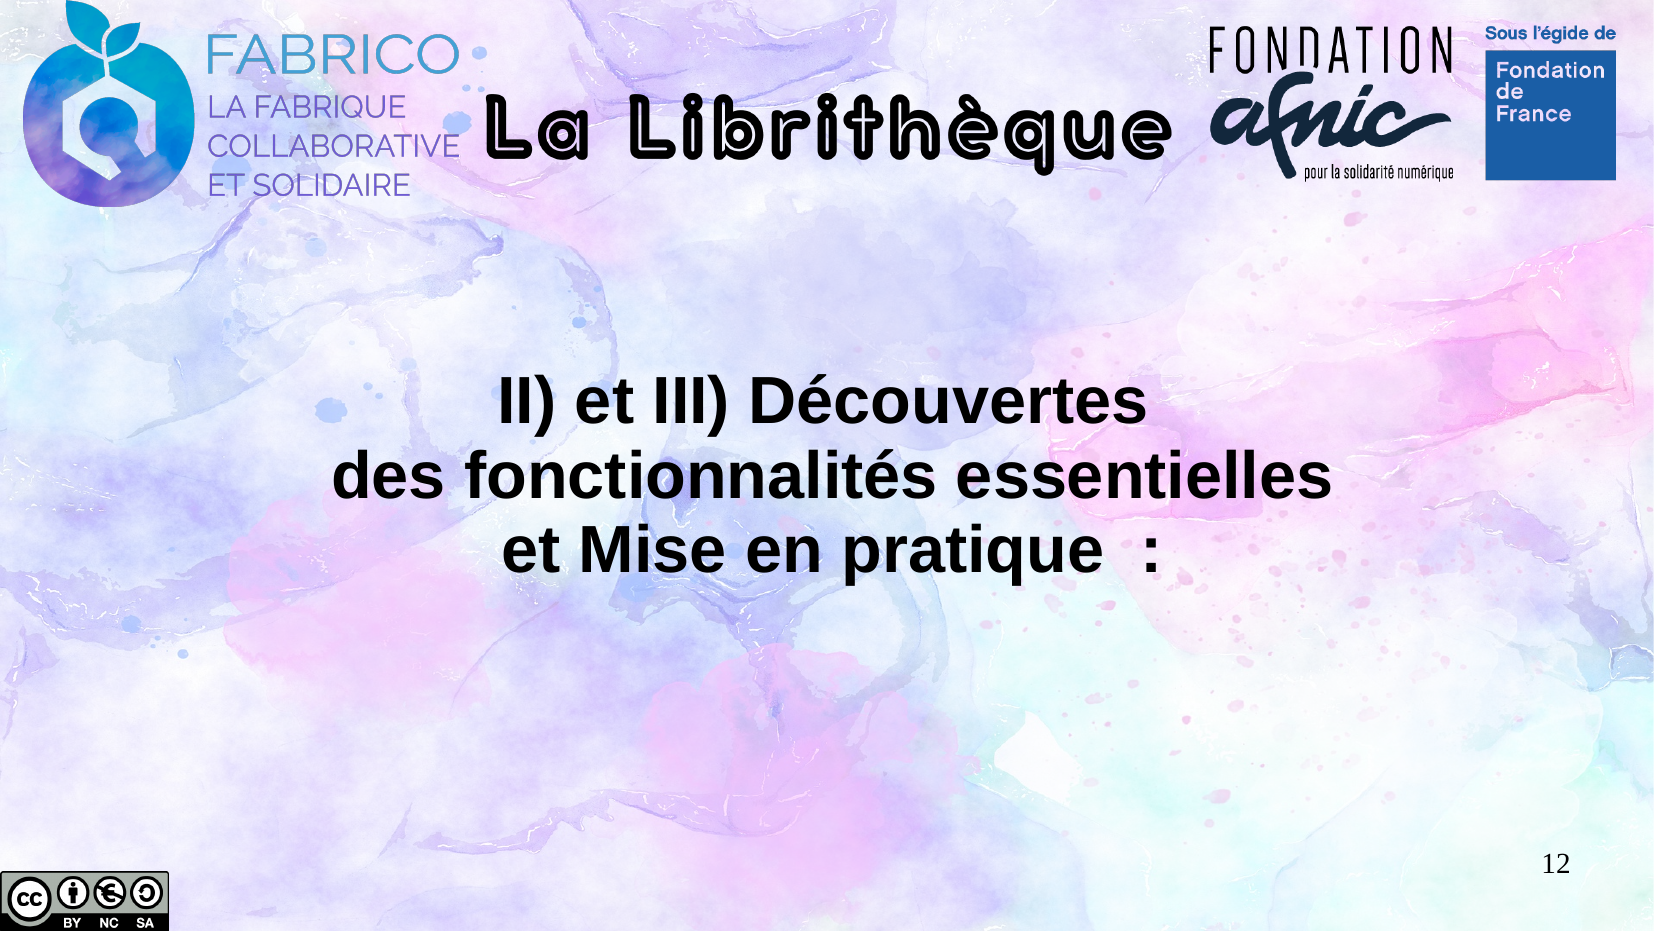

# II) et III) Découvertes
des fonctionnalités essentielles
et Mise en pratique  :
12